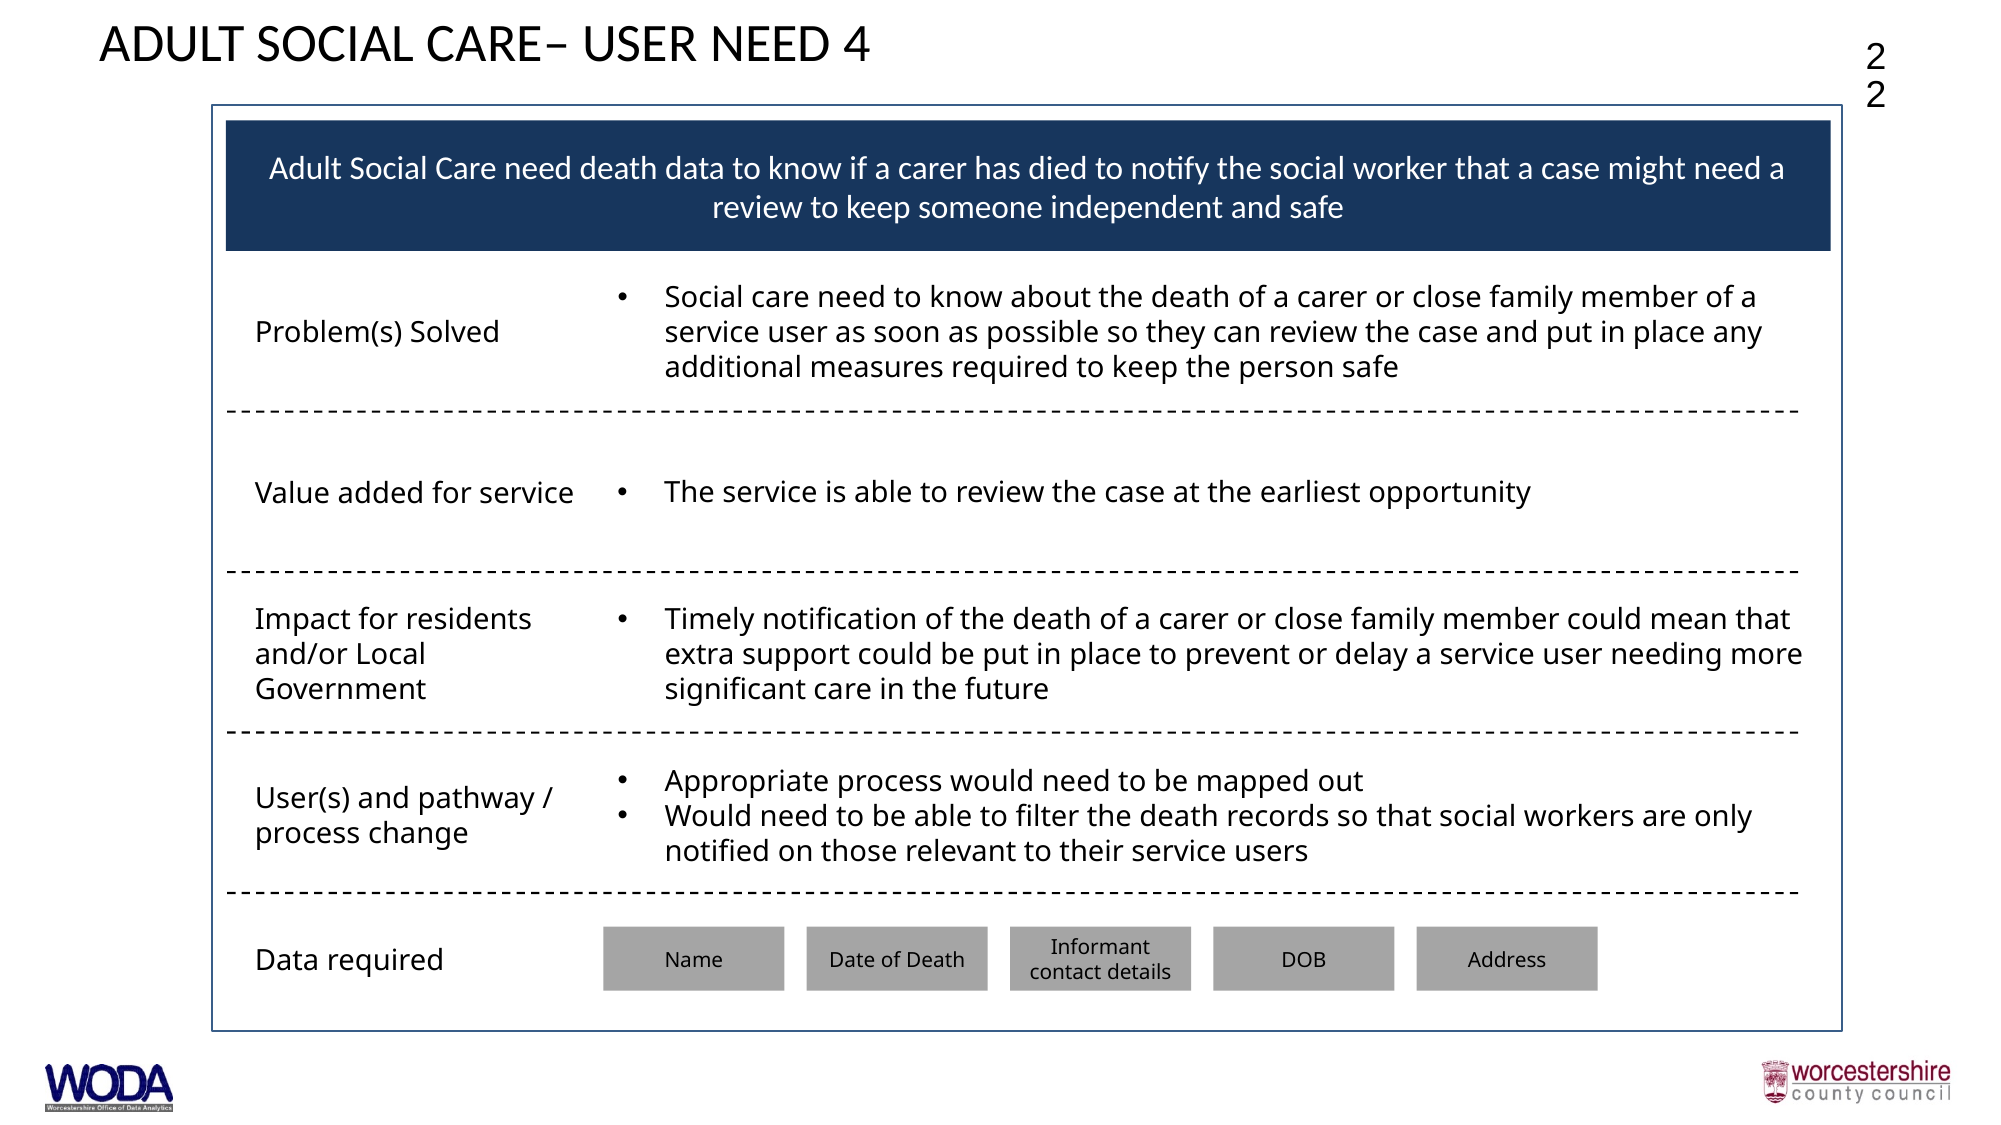

# ADULT SOCIAL CARE– USER NEED 4
Adult Social Care need death data to know if a carer has died to notify the social worker that a case might need a review to keep someone independent and safe
Problem(s) Solved
Social care need to know about the death of a carer or close family member of a service user as soon as possible so they can review the case and put in place any additional measures required to keep the person safe
The service is able to review the case at the earliest opportunity
Value added for service
Impact for residents and/or Local Government
Timely notification of the death of a carer or close family member could mean that extra support could be put in place to prevent or delay a service user needing more significant care in the future
User(s) and pathway / process change
Appropriate process would need to be mapped out
Would need to be able to filter the death records so that social workers are only notified on those relevant to their service users
Name
Date of Death
Informant contact details
DOB
Address
Data required